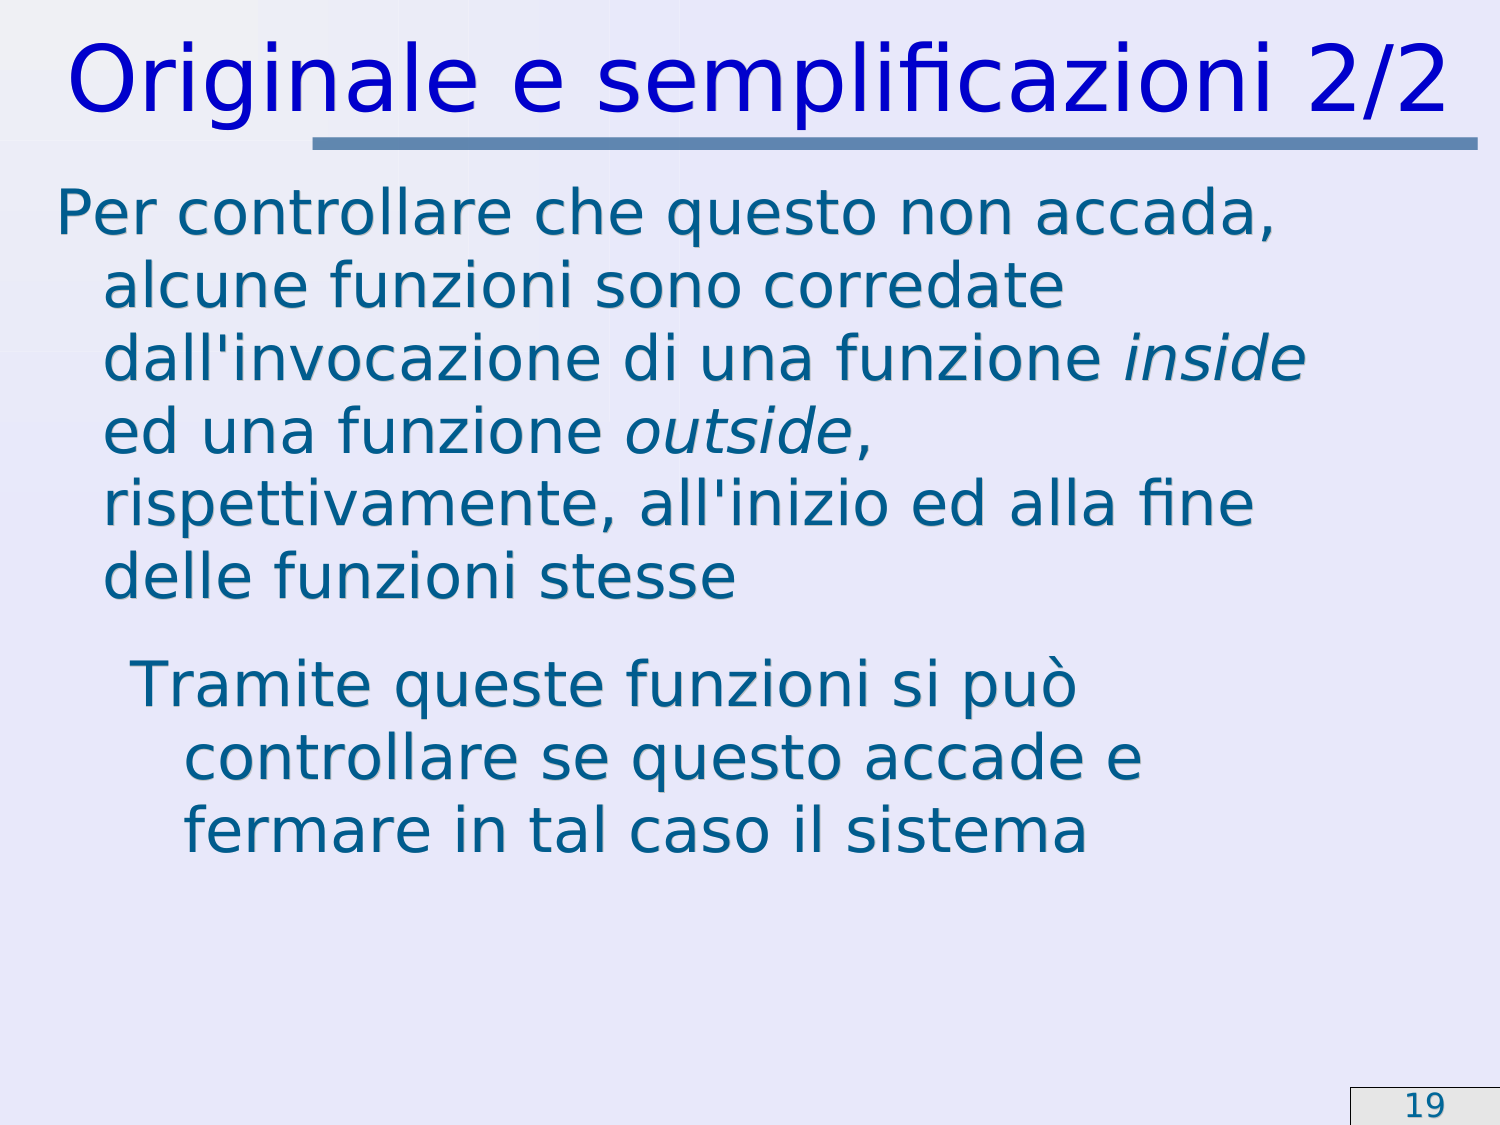

# Originale e semplificazioni 2/2
Per controllare che questo non accada, alcune funzioni sono corredate dall'invocazione di una funzione inside ed una funzione outside, rispettivamente, all'inizio ed alla fine delle funzioni stesse
Tramite queste funzioni si può controllare se questo accade e fermare in tal caso il sistema